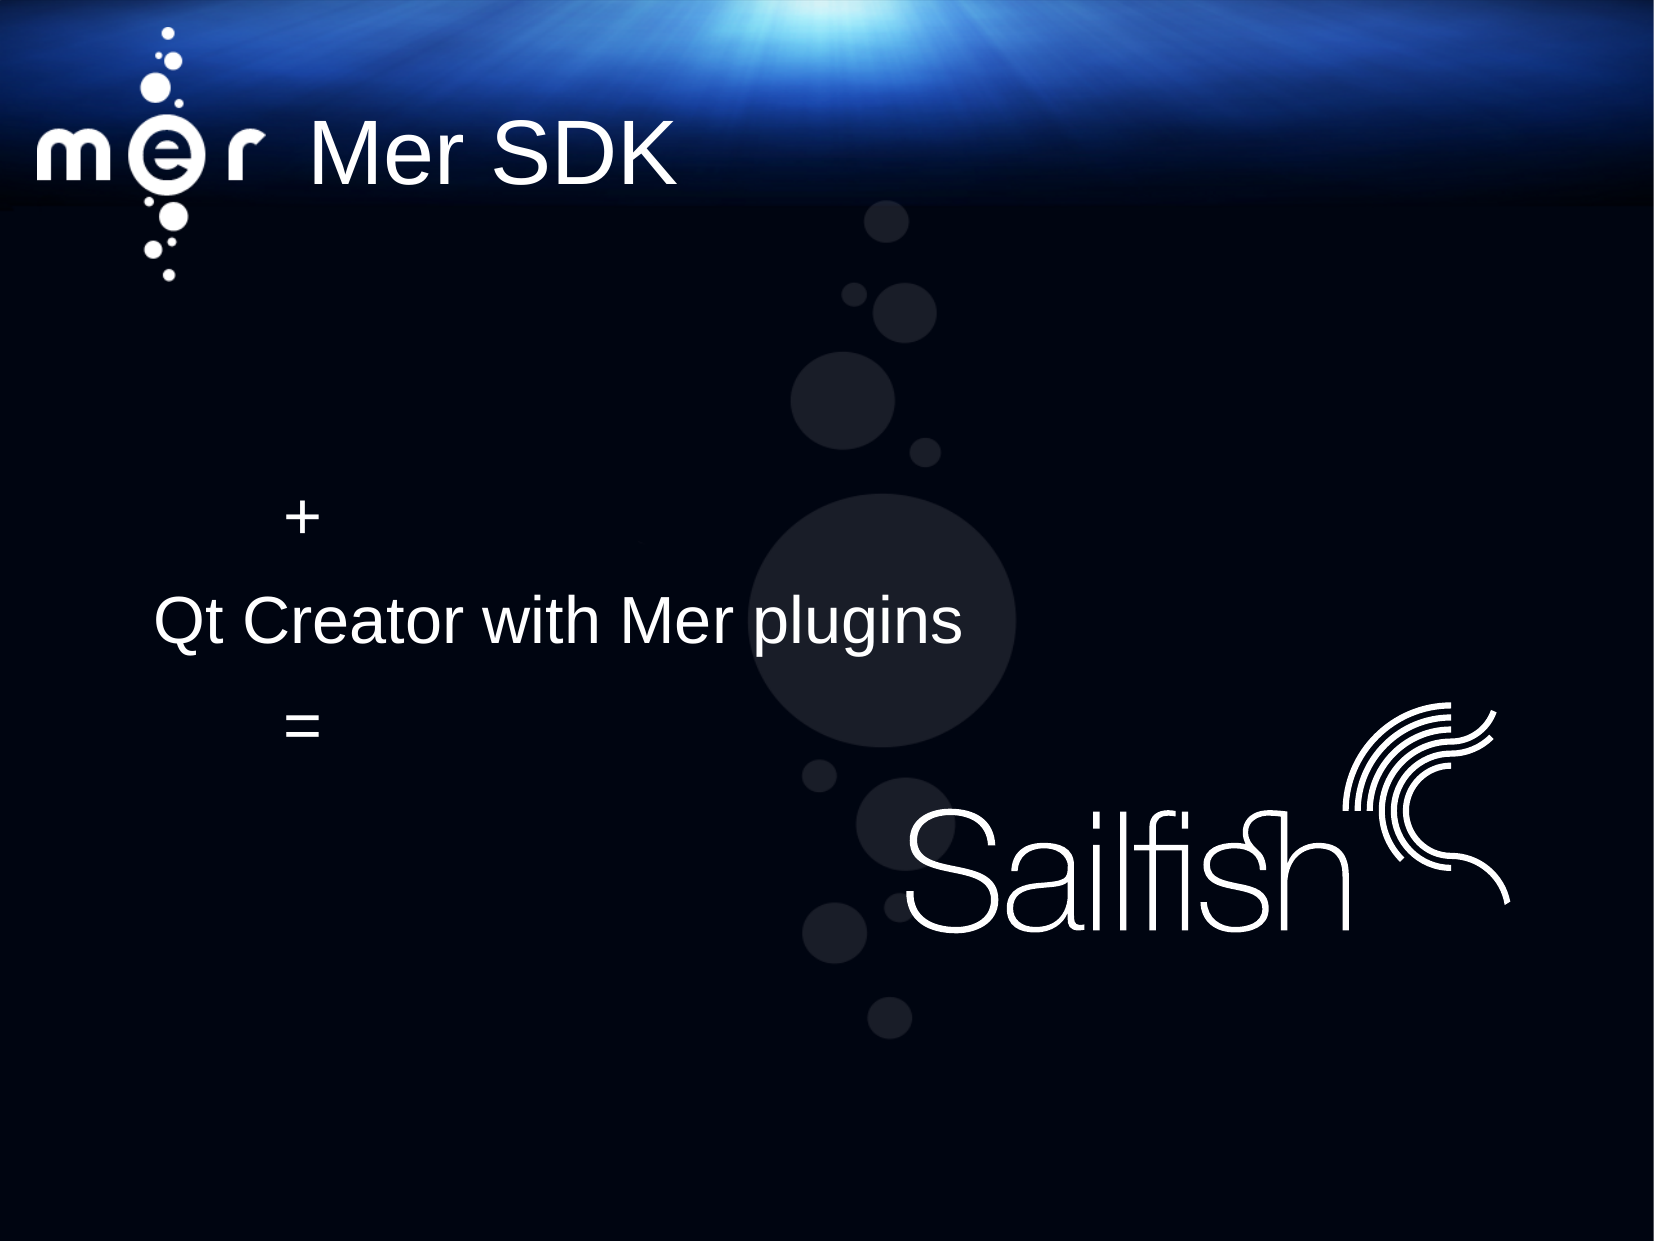

# Mer SDK
 +
Qt Creator with Mer plugins
 =